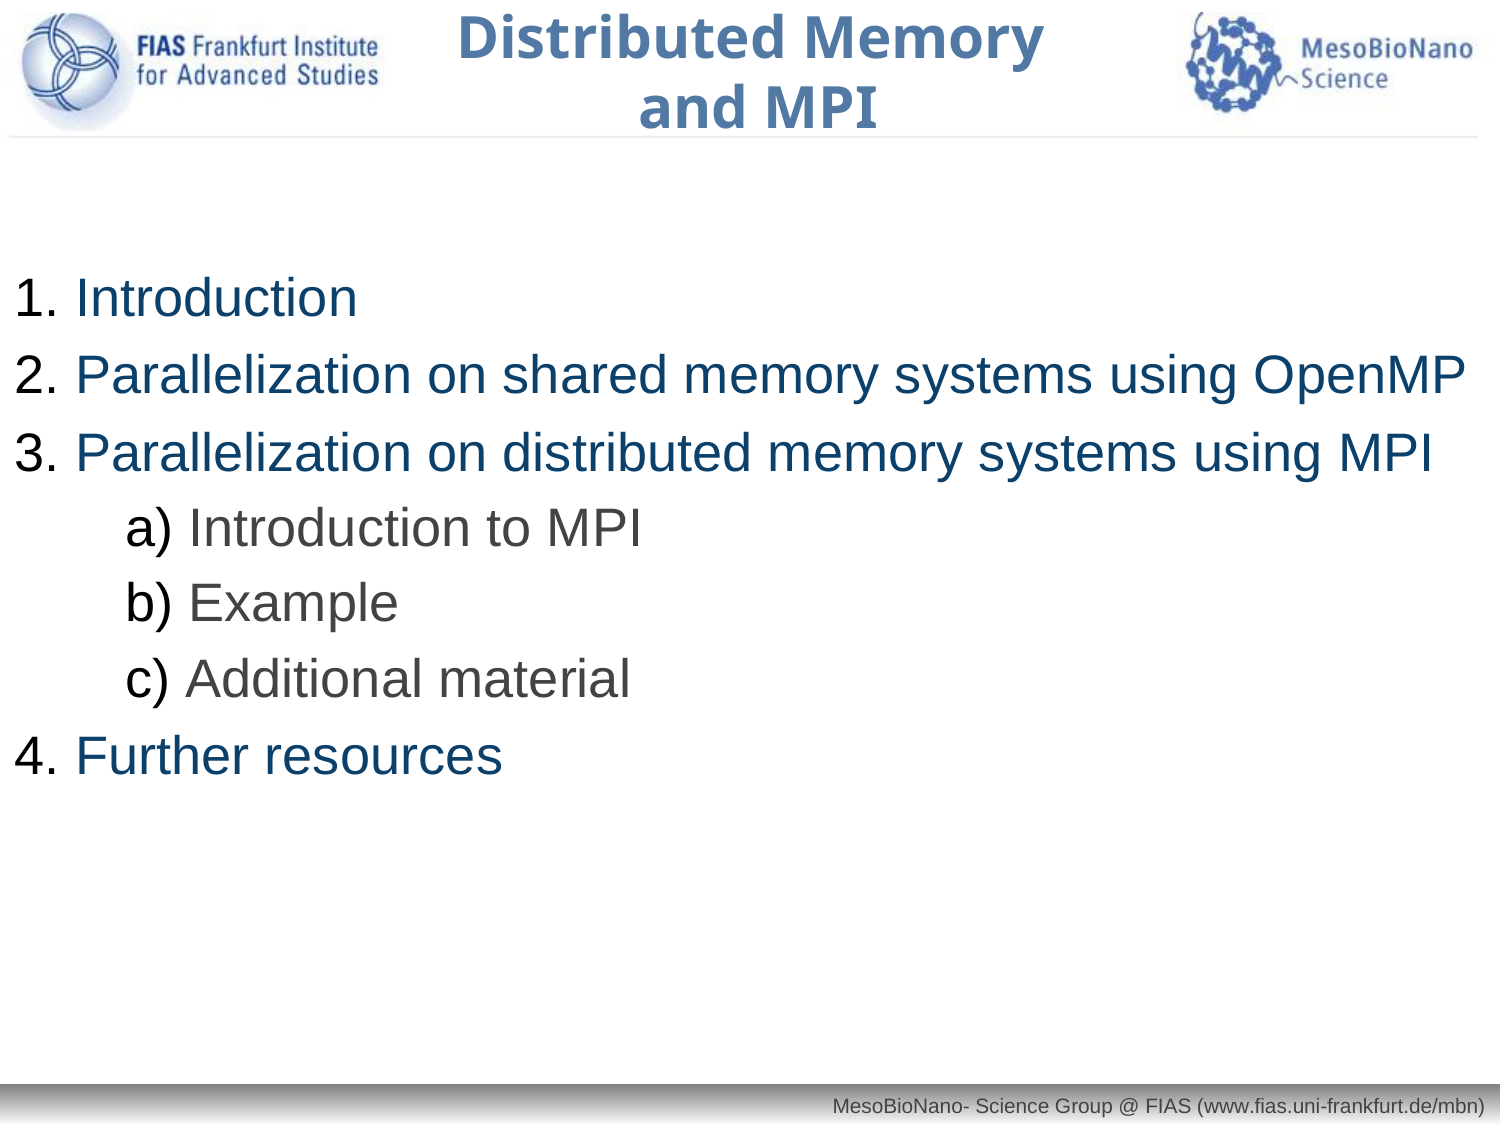

# Distributed Memory and MPI
 Introduction
 Parallelization on shared memory systems using OpenMP
 Parallelization on distributed memory systems using MPI
 Introduction to MPI
 Example
 Additional material
 Further resources